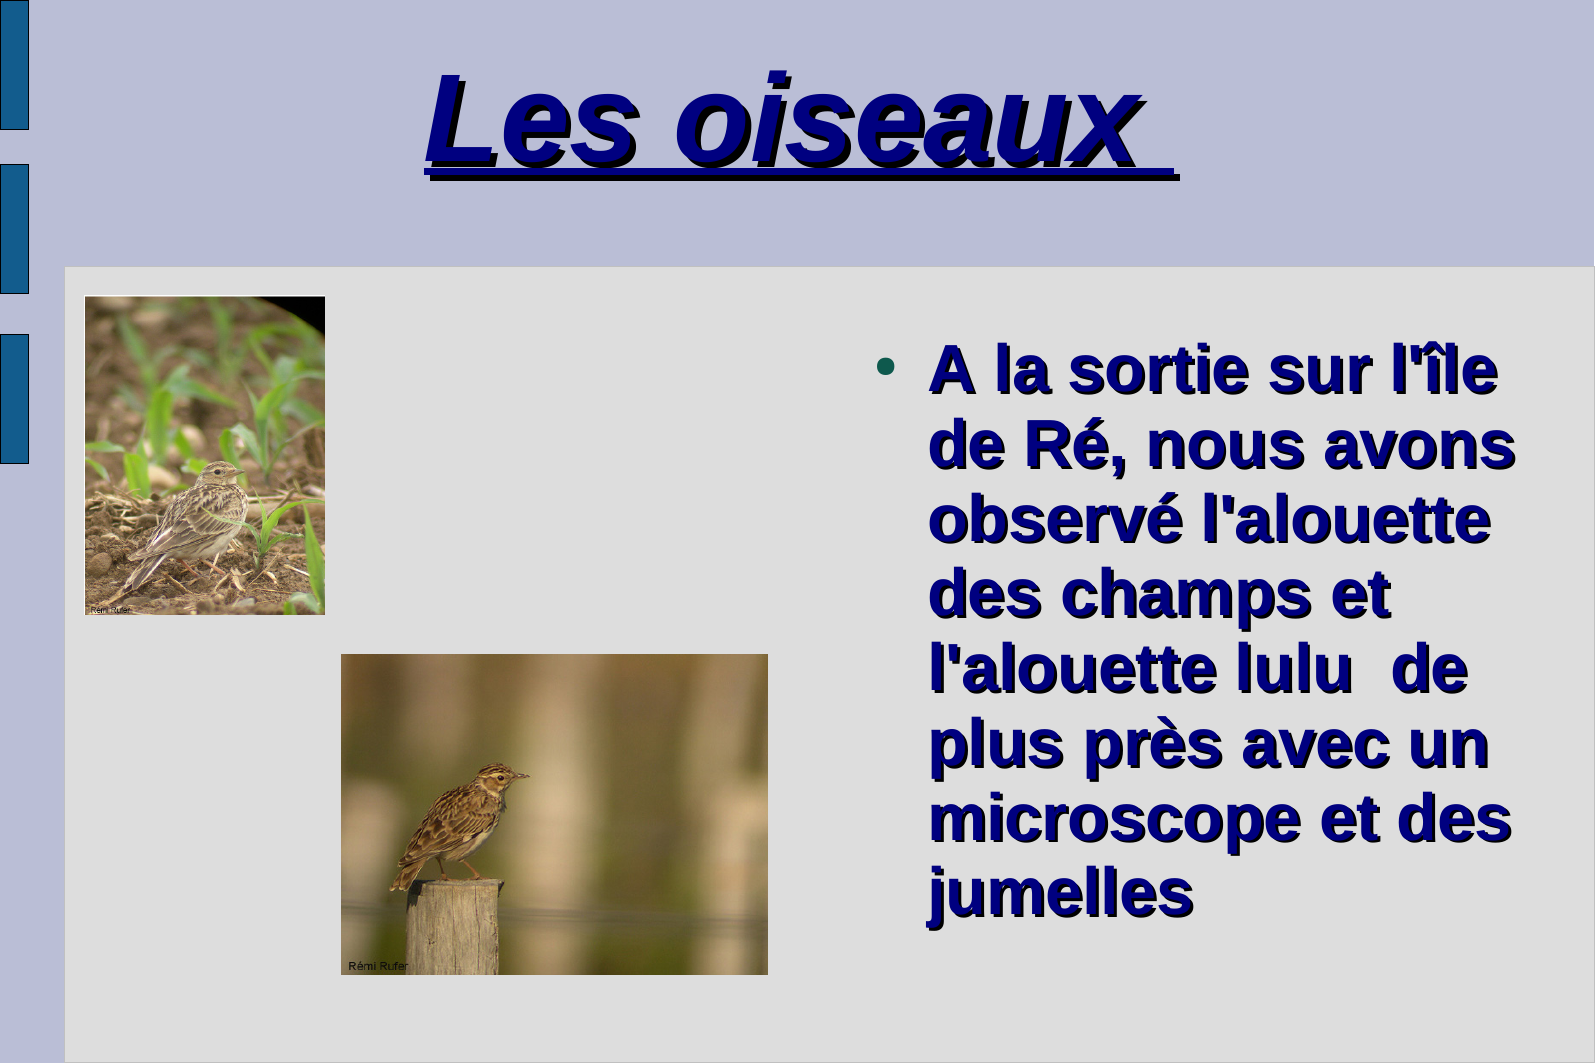

# Les oiseaux
A la sortie sur l'île de Ré, nous avons observé l'alouette des champs et l'alouette lulu de plus près avec un microscope et des jumelles